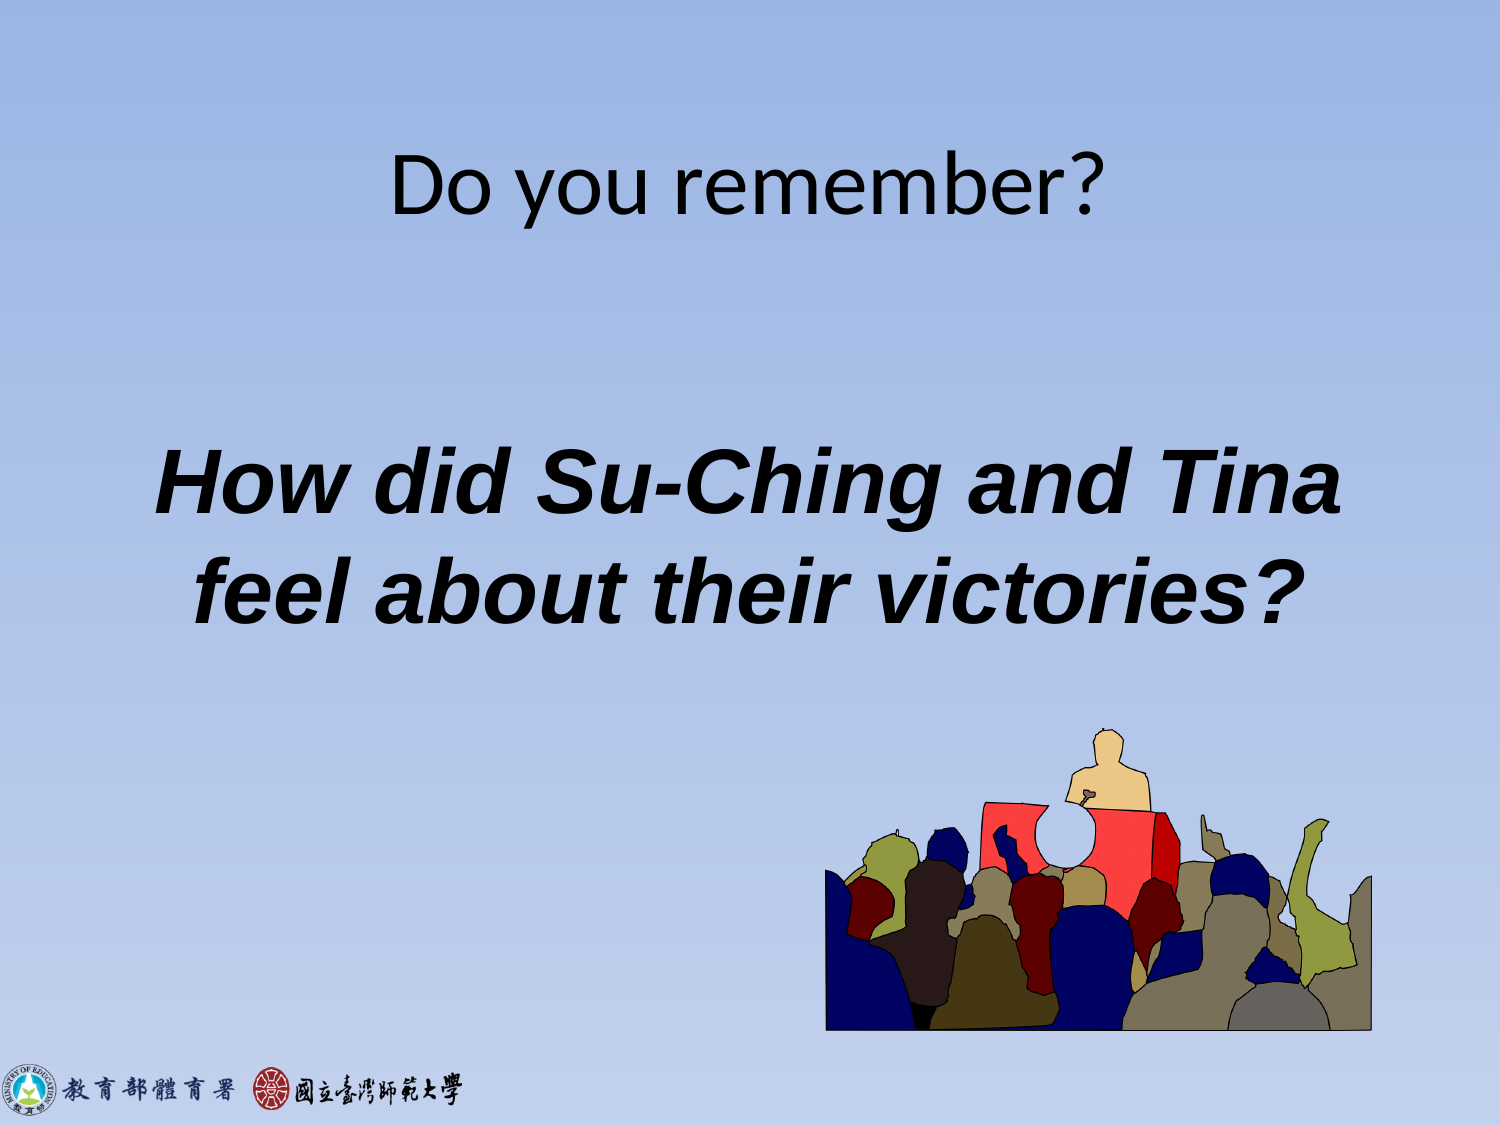

# Do you remember?
How did Su-Ching and Tina feel about their victories?